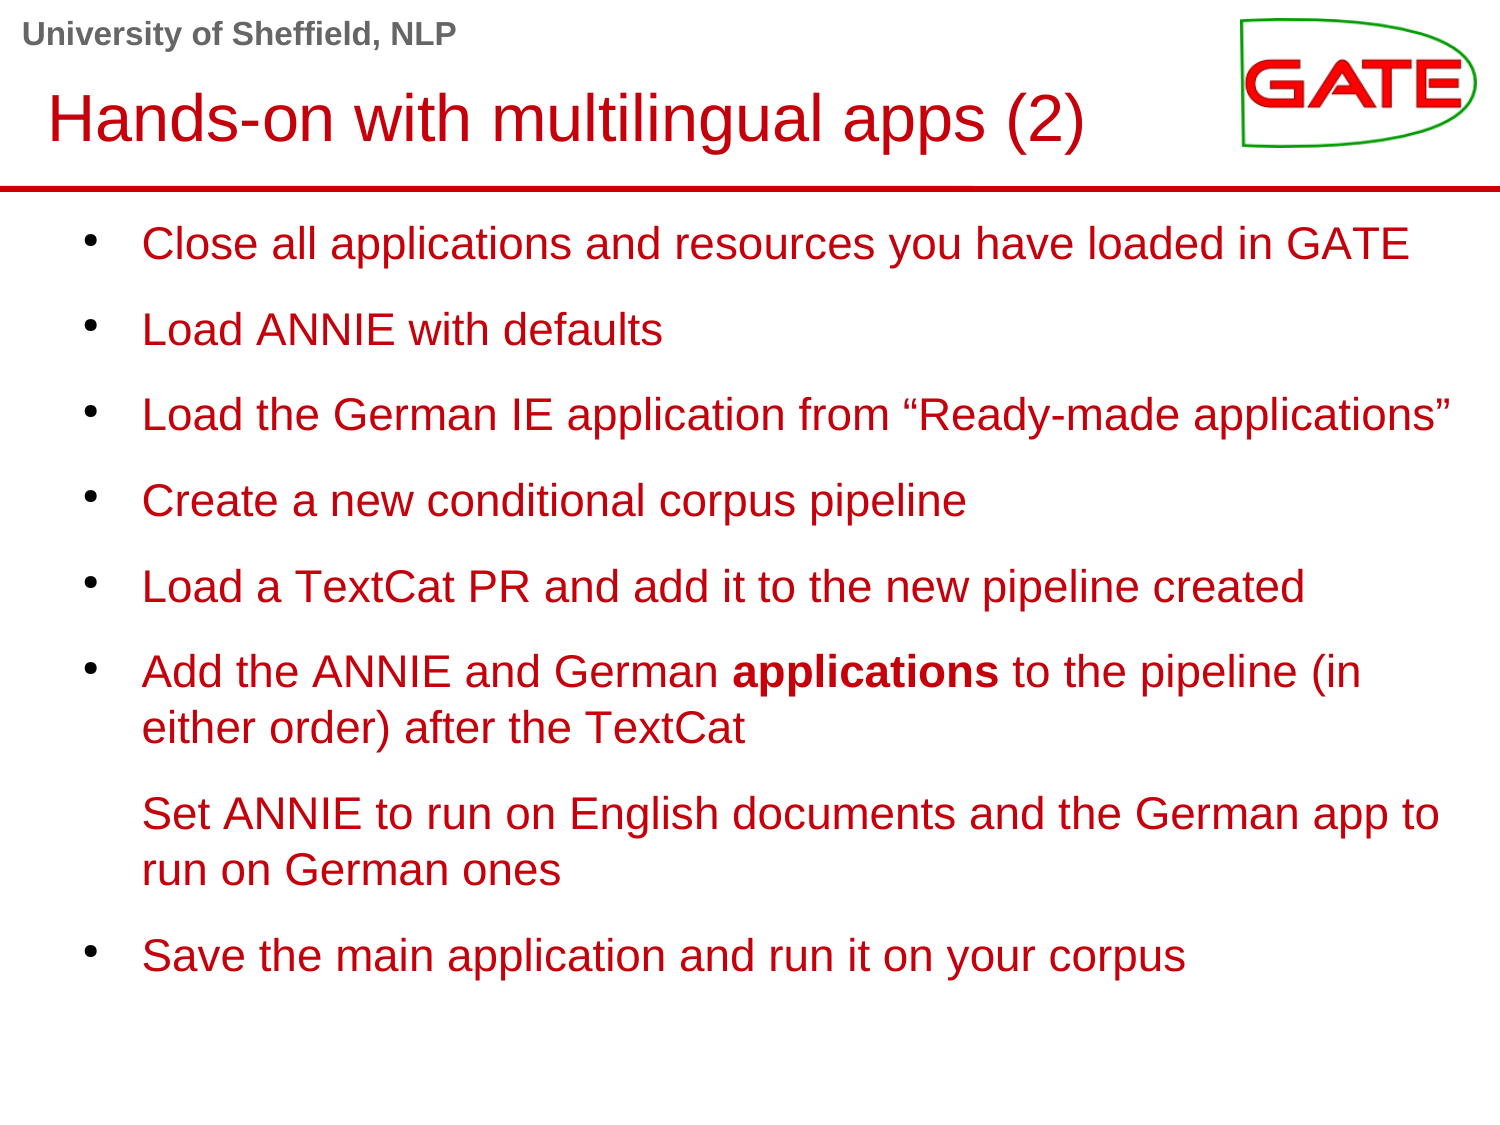

# Hands-on with multilingual apps (2)
Close all applications and resources you have loaded in GATE
Load ANNIE with defaults
Load the German IE application from “Ready-made applications”
Create a new conditional corpus pipeline
Load a TextCat PR and add it to the new pipeline created
Add the ANNIE and German applications to the pipeline (in either order) after the TextCat
Set ANNIE to run on English documents and the German app to run on German ones
Save the main application and run it on your corpus